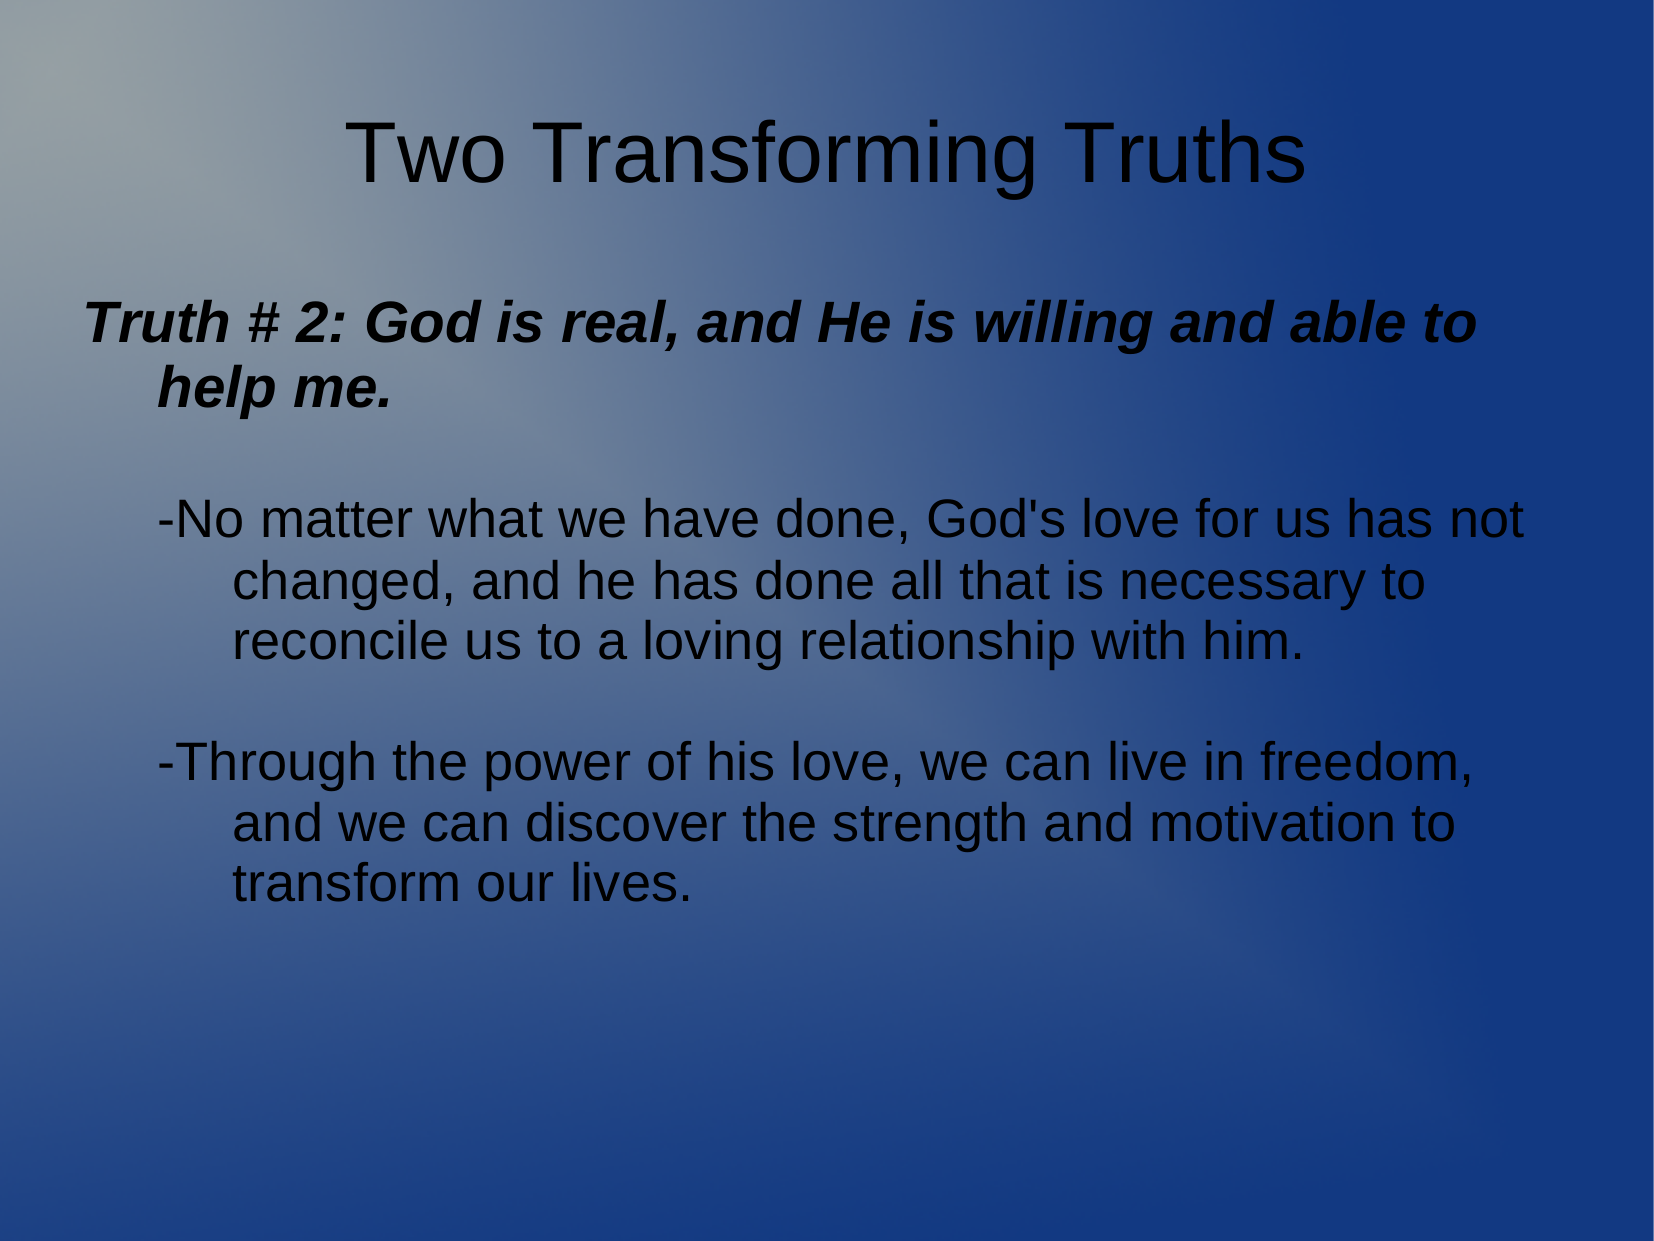

# Two Transforming Truths
Truth # 2: God is real, and He is willing and able to 		help me.
	-No matter what we have done, God's love for us has not 		changed, and he has done all that is necessary to 			reconcile us to a loving relationship with him.
	-Through the power of his love, we can live in freedom, 			and we can discover the strength and motivation to 			transform our lives.